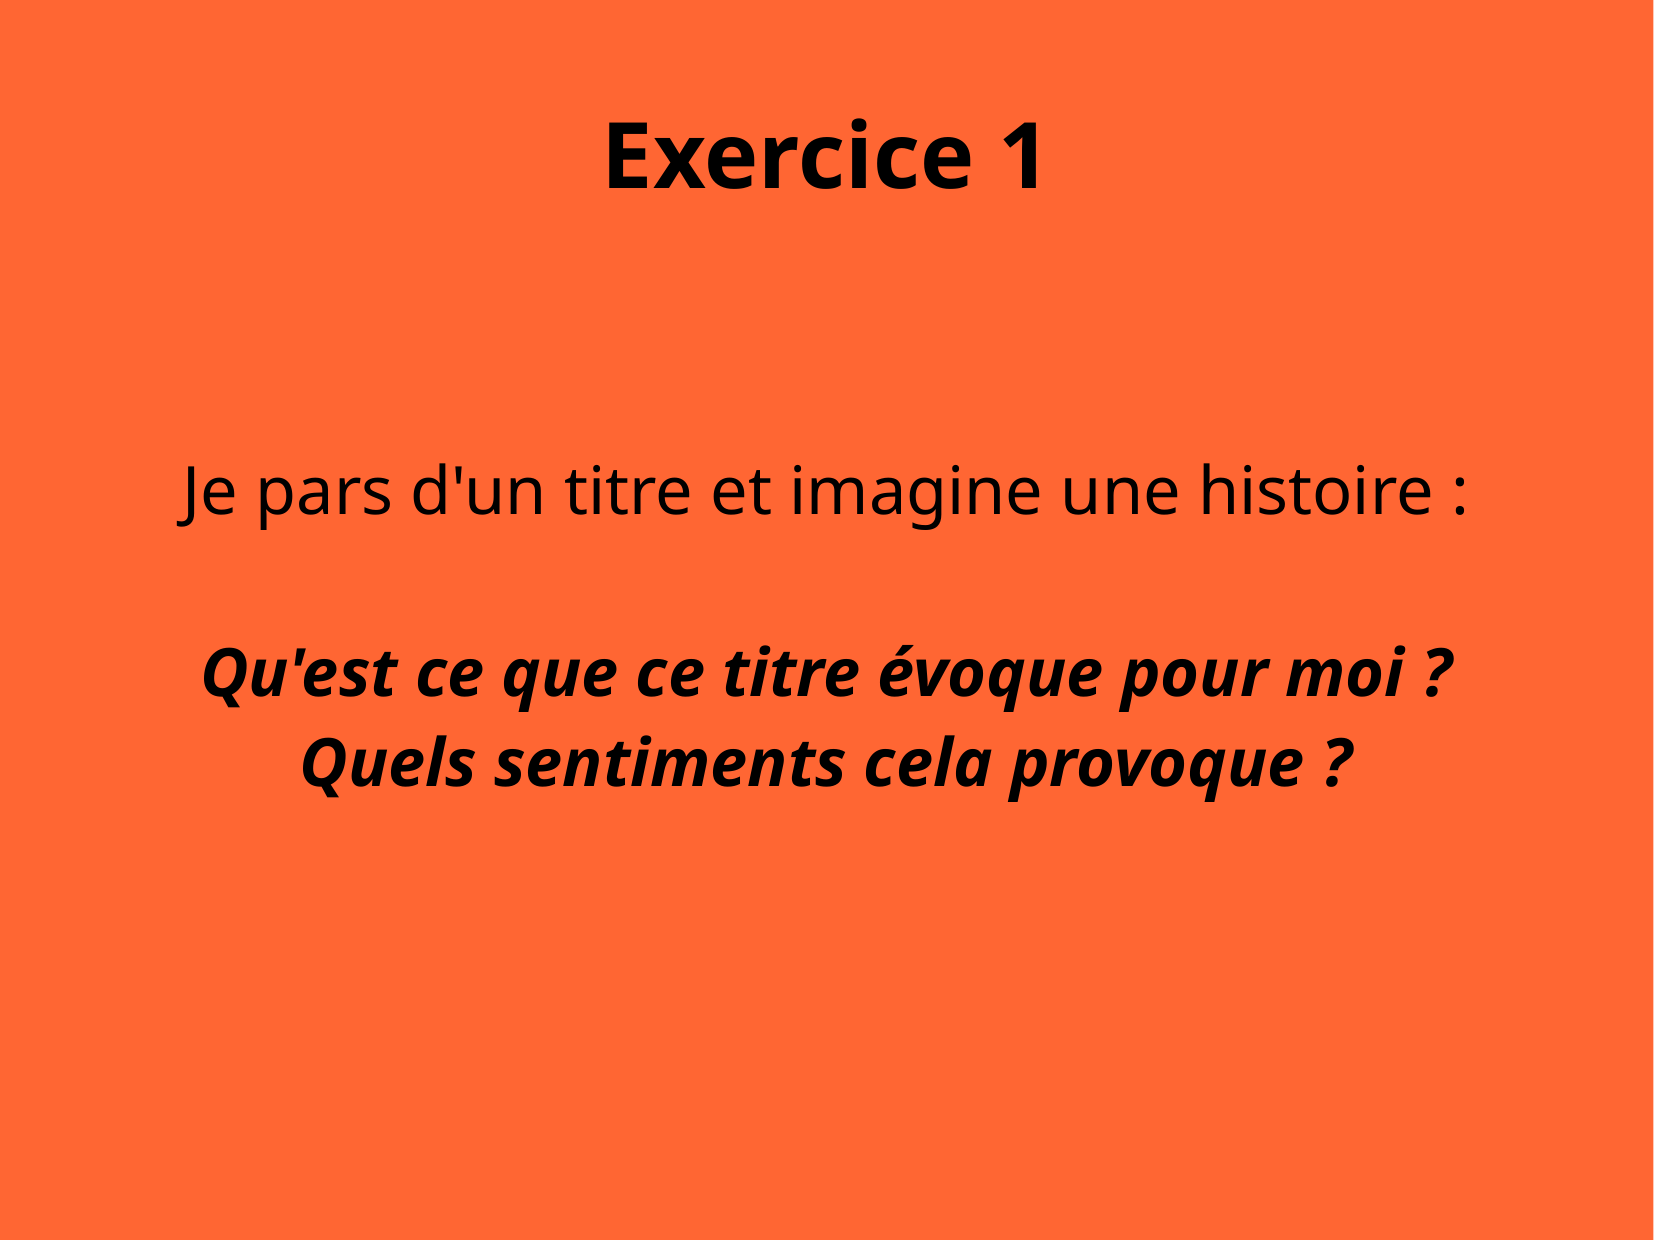

# Exercice 1
Je pars d'un titre et imagine une histoire :
Qu'est ce que ce titre évoque pour moi ?
Quels sentiments cela provoque ?